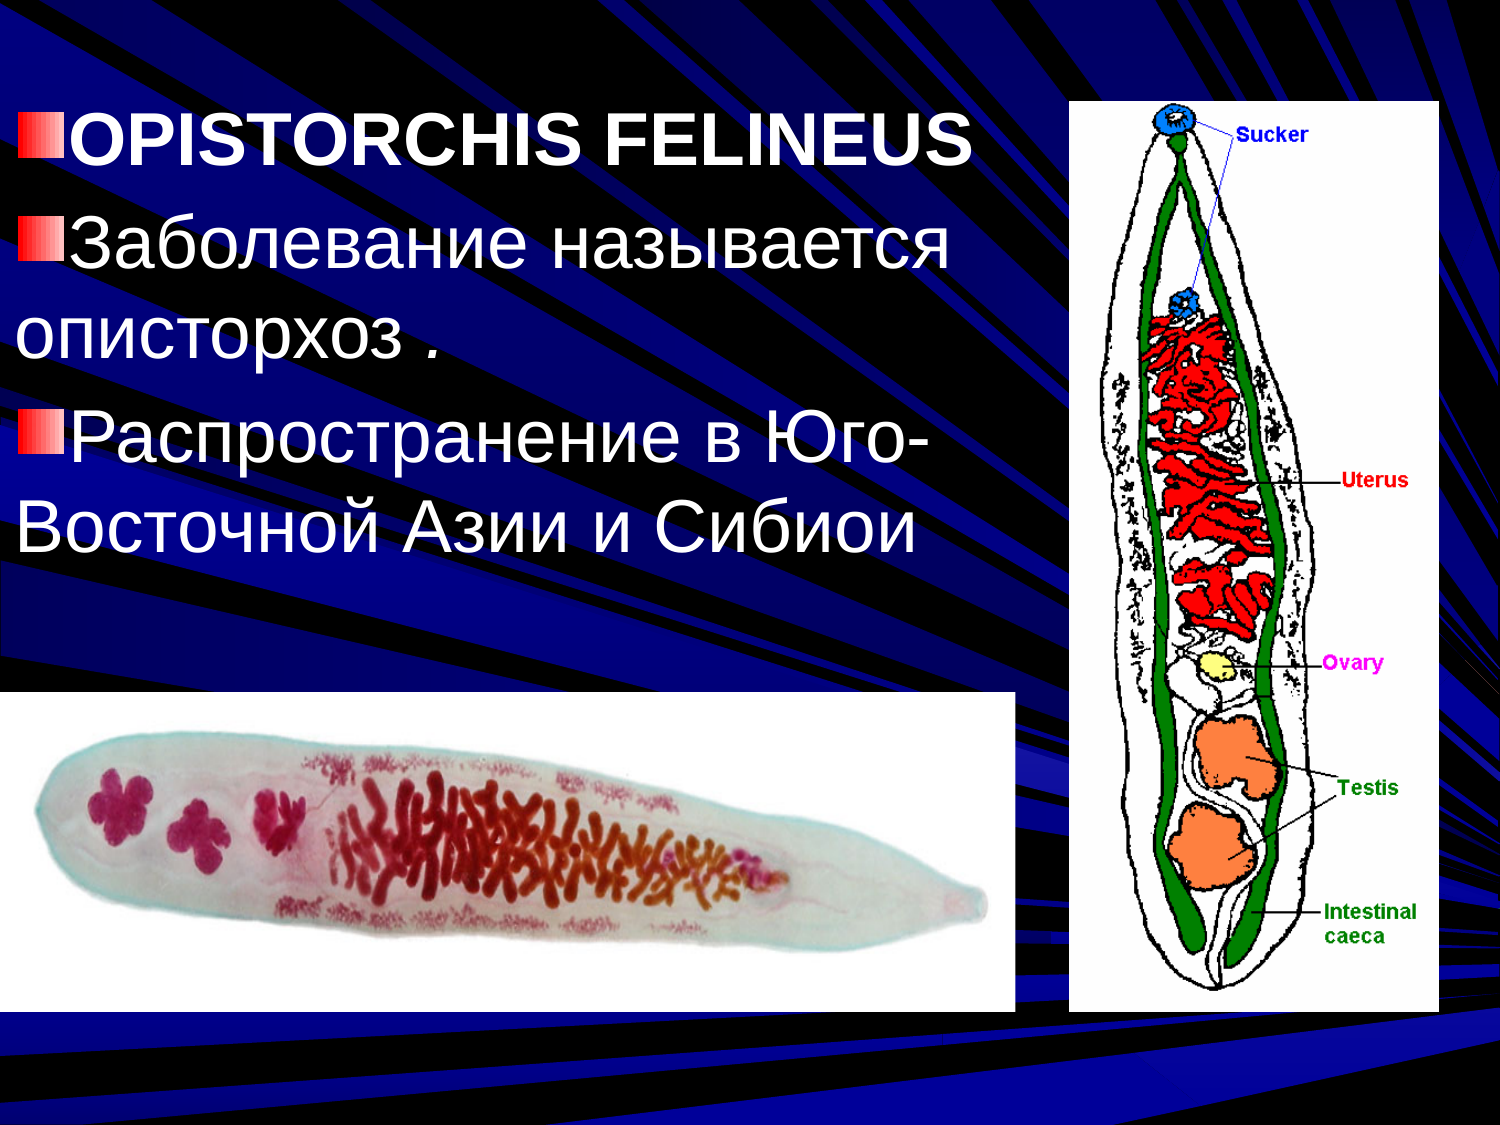

# OPISTORCHIS FELINEUS
Заболевание называется описторхоз .
Распространение в Юго-Восточной Азии и Сибиои